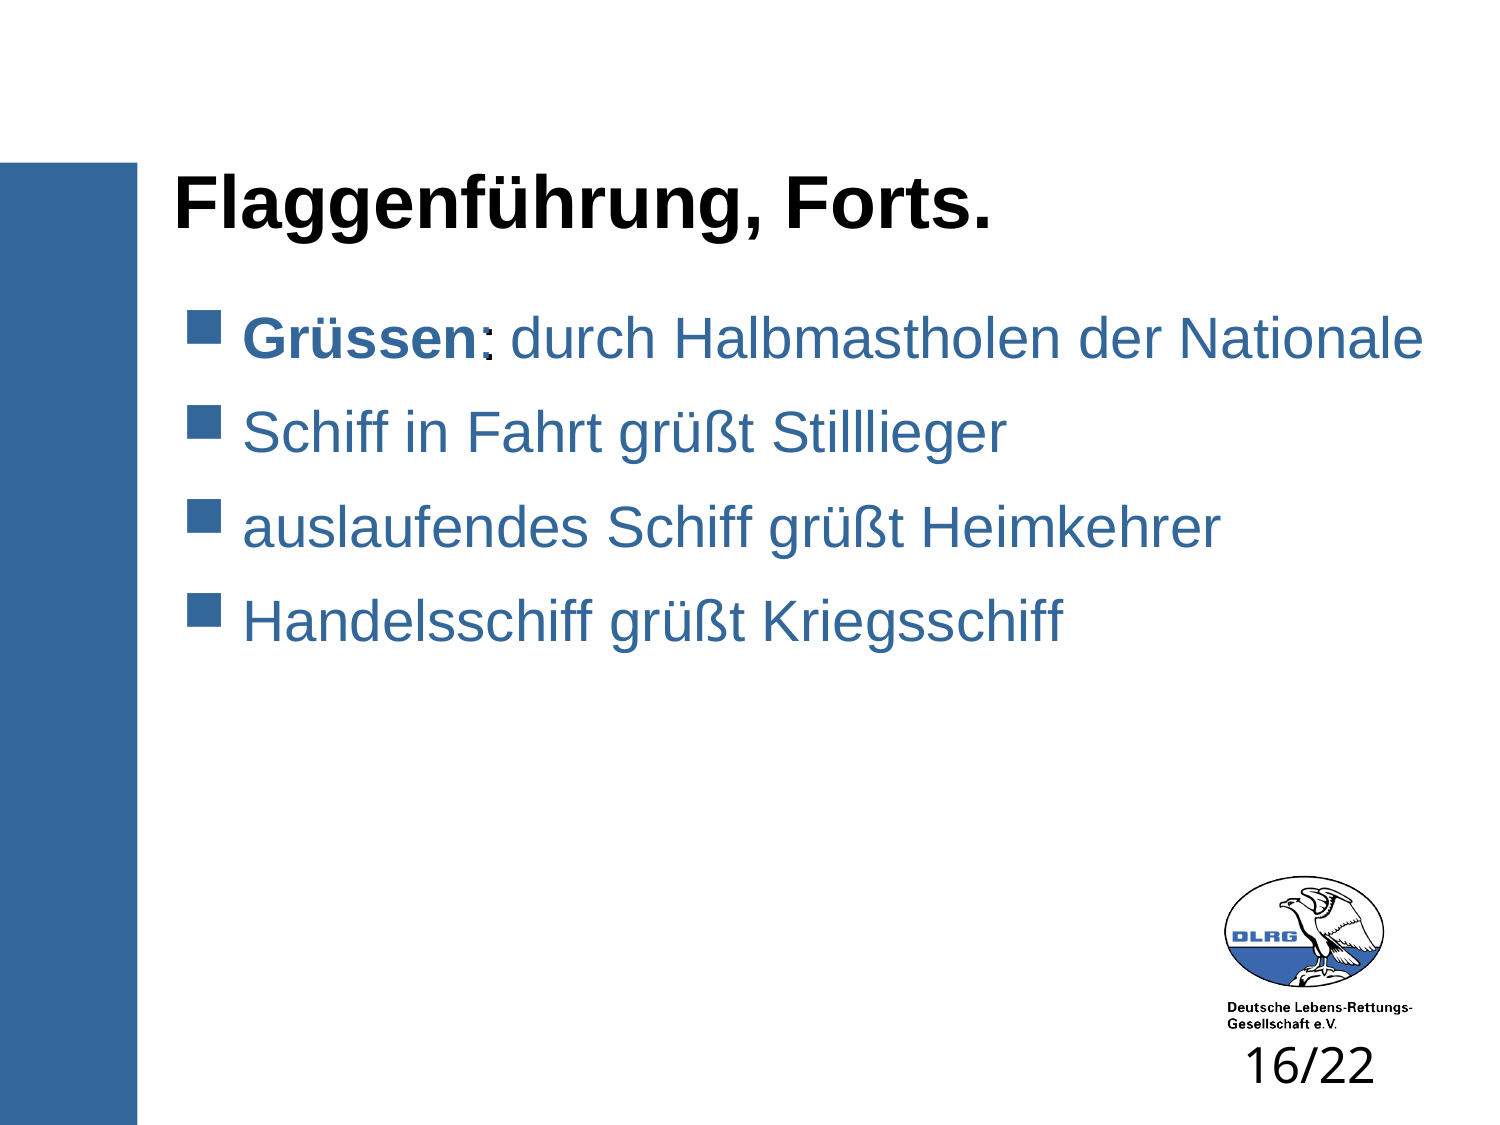

Flaggenführung, Forts.
 Grüssen: durch Halbmastholen der Nationale
 Schiff in Fahrt grüßt Stilllieger
 auslaufendes Schiff grüßt Heimkehrer
 Handelsschiff grüßt Kriegsschiff